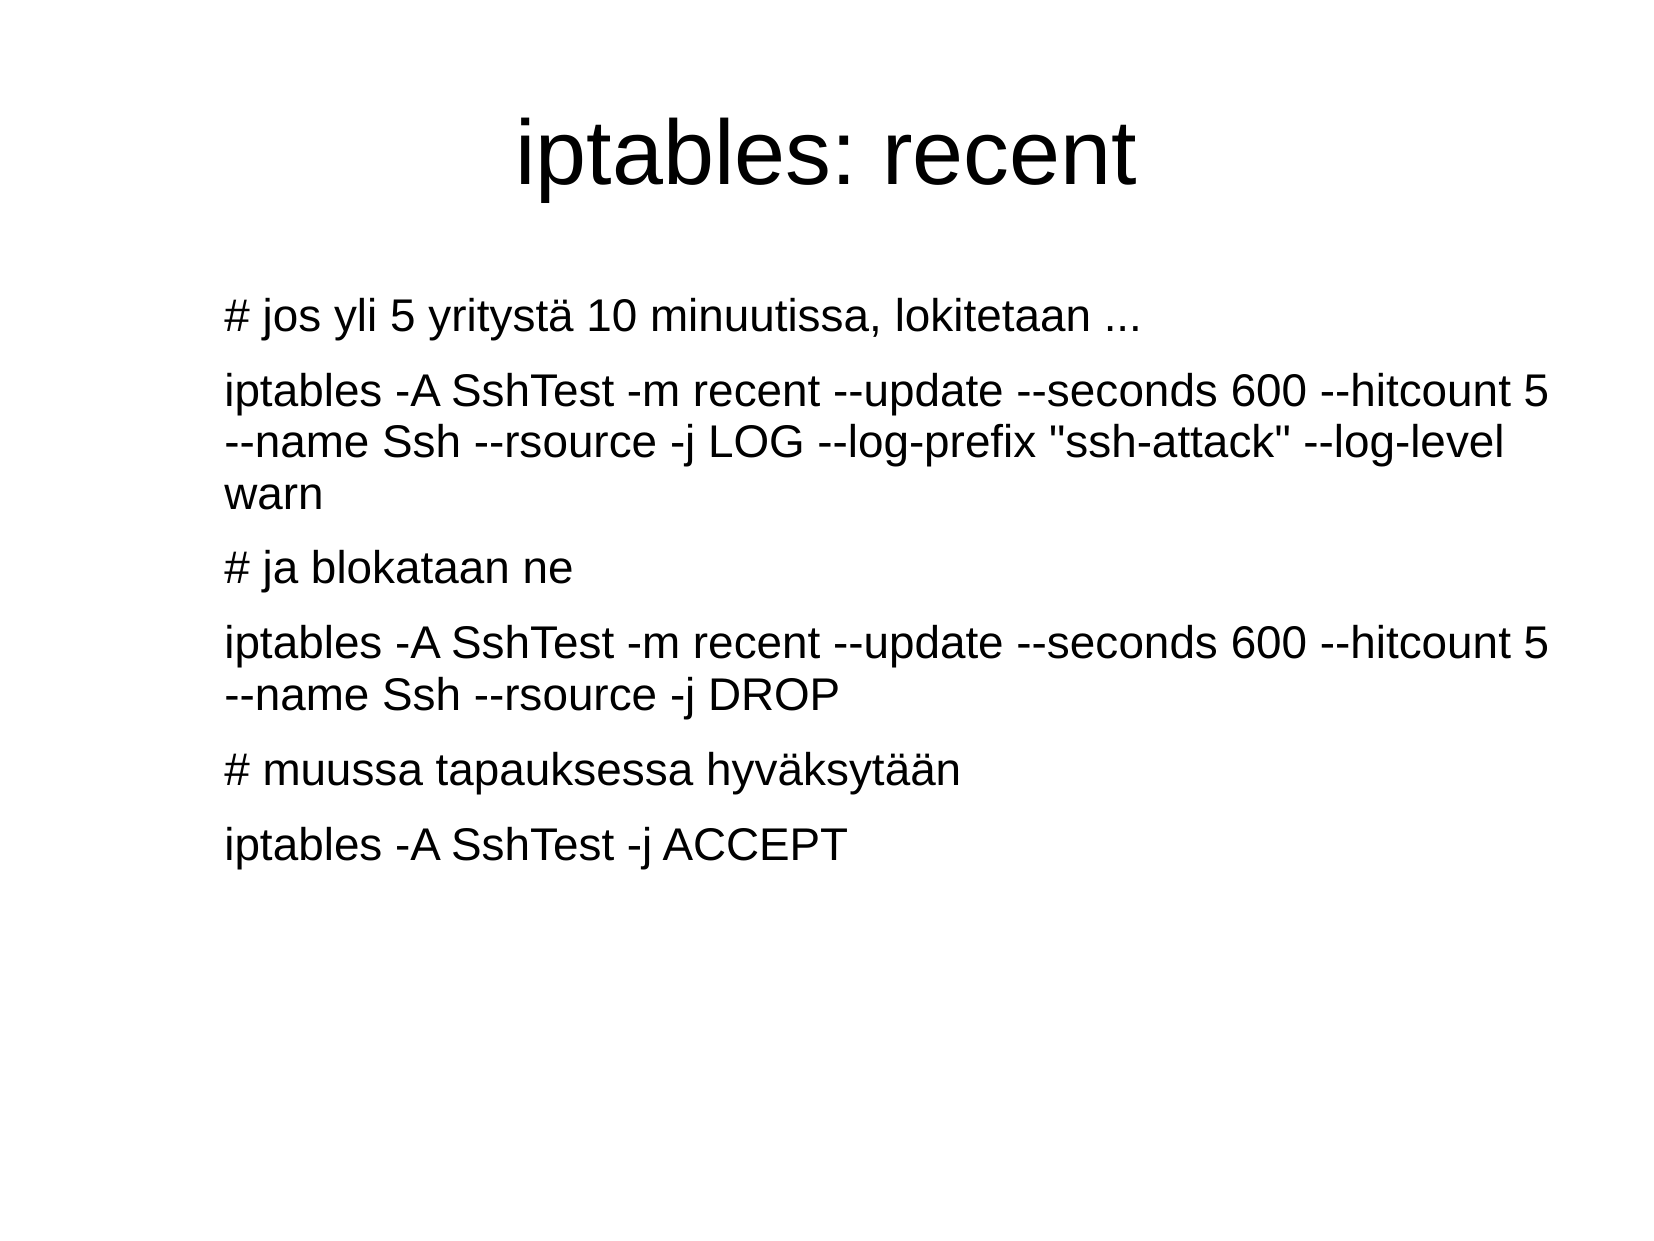

# iptables: recent
# jos yli 5 yritystä 10 minuutissa, lokitetaan ...
iptables -A SshTest -m recent --update --seconds 600 --hitcount 5 --name Ssh --rsource -j LOG --log-prefix "ssh-attack" --log-level warn
# ja blokataan ne
iptables -A SshTest -m recent --update --seconds 600 --hitcount 5 --name Ssh --rsource -j DROP
# muussa tapauksessa hyväksytään
iptables -A SshTest -j ACCEPT